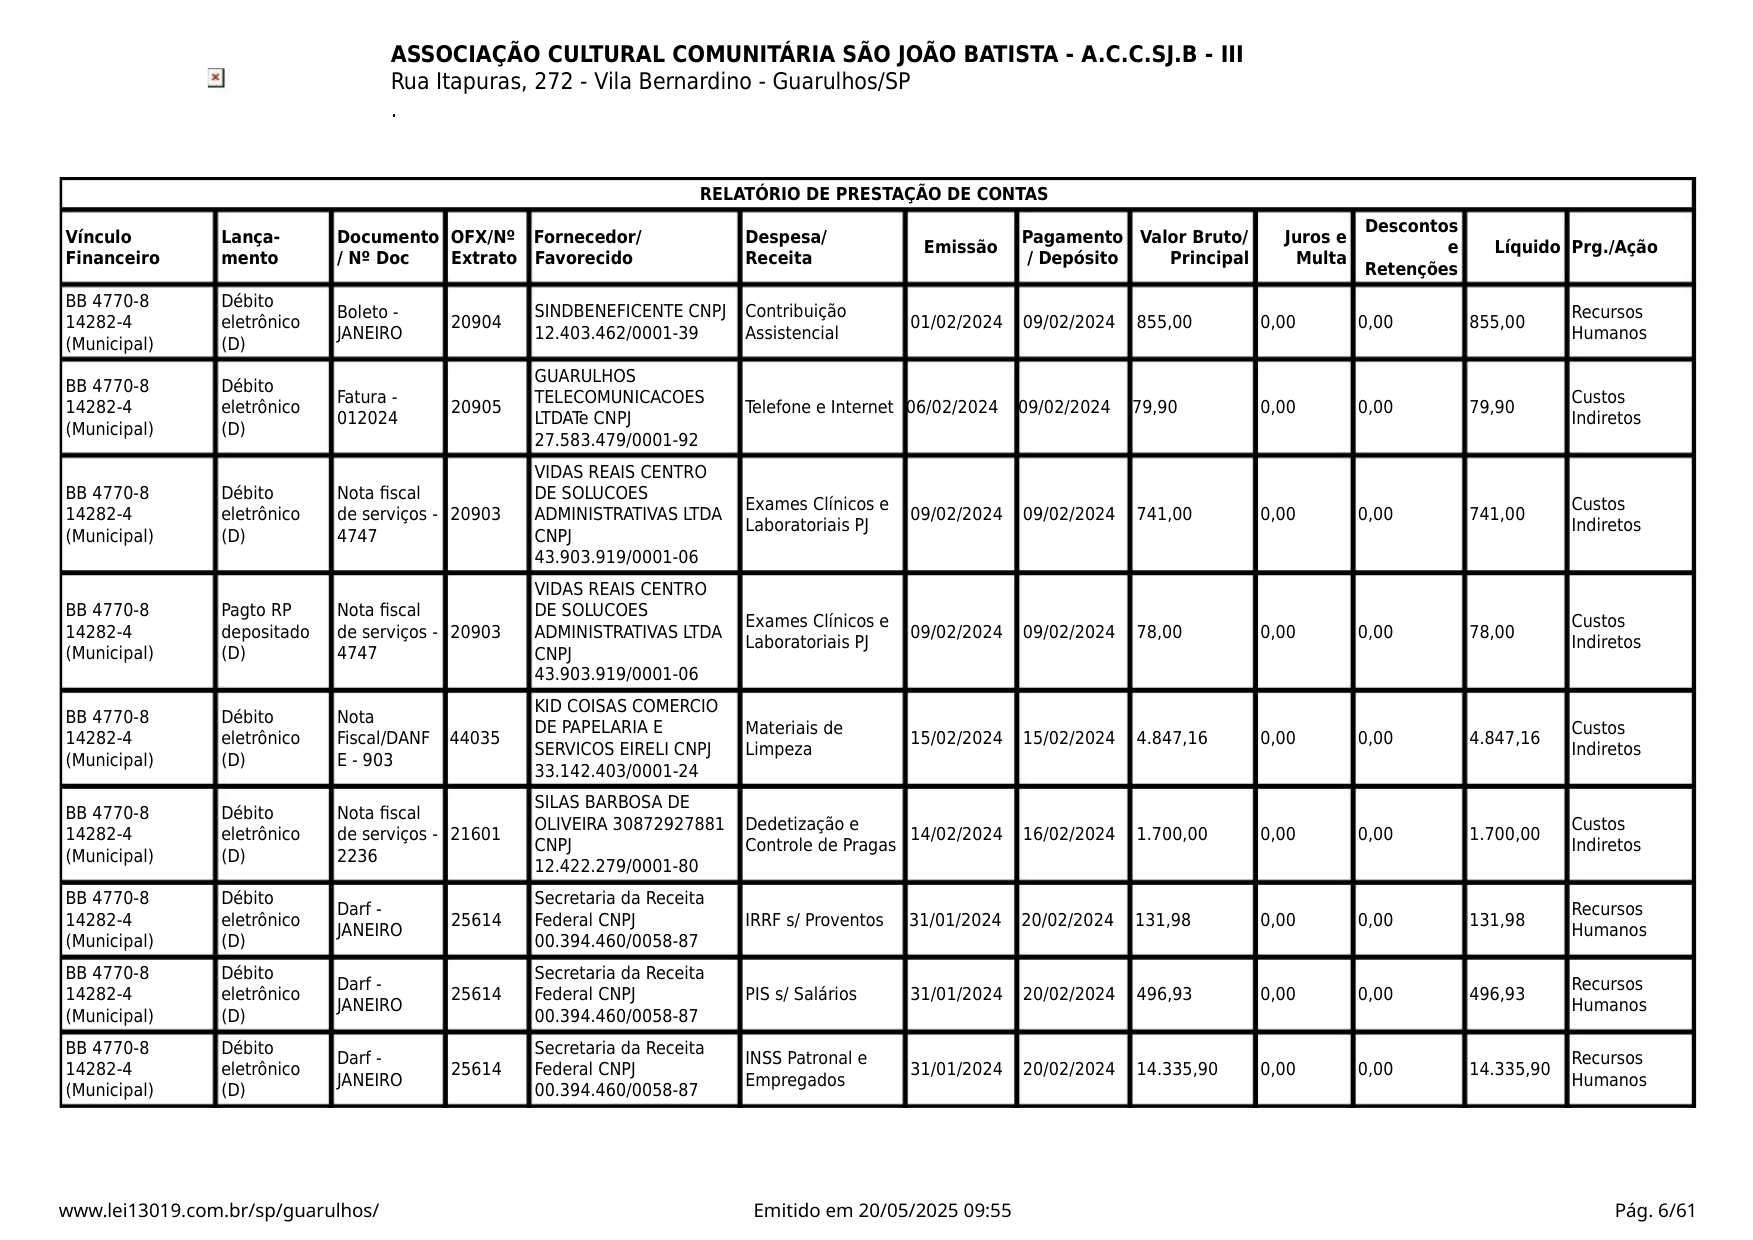

ASSOCIAÇÃO CULTURAL COMUNITÁRIA SÃO JOÃO BATISTA - A.C.C.SJ.B - III
Rua Itapuras, 272 - Vila Bernardino - Guarulhos/SP
.
RELATÓRIO DE PRESTAÇÃO DE CONTAS
Descontos
e
Retenções
Vínculo
Financeiro
Lança-
mento
Documento OFX/Nº Fornecedor/
Despesa/
Receita
Pagamento Valor Bruto/
/ Depósito Principal
Juros e
Multa
Emissão
Líquido Prg./Ação
/ Nº Doc
Extrato Favorecido
BB 4770-8
14282-4
(Municipal)
Débito
eletrônico
(D)
Boleto -
JANEIRO
SINDBENEFICENTE CNPJ Contribuição
Recursos
Humanos
20904
20905
01/02/2024 09/02/2024 855,00
0,00
0,00
0,00
855,00
12.403.462/0001-39
Assistencial
GUARULHOS
BB 4770-8
14282-4
(Municipal)
Débito
eletrônico
(D)
Fatura -
012024
TELECOMUNICACOES
LTDATe CNPJ
Custos
Indiretos
Telefone e Internet 06/02/2024 09/02/2024 79,90
0,00
0,00
79,90
27.583.479/0001-92
VIDAS REAIS CENTRO
DE SOLUCOES
ADMINISTRATIVAS LTDA
CNPJ
BB 4770-8
14282-4
(Municipal)
Débito
eletrônico
(D)
Nota ﬁscal
de serviços - 20903
4747
Exames Clínicos e
Laboratoriais PJ
Custos
Indiretos
09/02/2024 09/02/2024 741,00
09/02/2024 09/02/2024 78,00
0,00
0,00
741,00
43.903.919/0001-06
VIDAS REAIS CENTRO
DE SOLUCOES
ADMINISTRATIVAS LTDA
CNPJ
BB 4770-8
14282-4
(Municipal)
Pagto RP
depositado
(D)
Nota ﬁscal
de serviços - 20903
4747
Exames Clínicos e
Laboratoriais PJ
Custos
Indiretos
0,00
78,00
43.903.919/0001-06
KID COISAS COMERCIO
DE PAPELARIA E
SERVICOS EIRELI CNPJ
33.142.403/0001-24
BB 4770-8
14282-4
(Municipal)
Débito
eletrônico
(D)
Nota
Materiais de
Limpeza
Custos
Indiretos
Fiscal/DANF 44035
E - 903
15/02/2024 15/02/2024 4.847,16
14/02/2024 16/02/2024 1.700,00
0,00
0,00
0,00
0,00
4.847,16
1.700,00
SILAS BARBOSA DE
OLIVEIRA 30872927881 Dedetização e
CNPJ
BB 4770-8
14282-4
(Municipal)
Débito
eletrônico
(D)
Nota ﬁscal
de serviços - 21601
2236
Custos
Indiretos
Controle de Pragas
12.422.279/0001-80
BB 4770-8
14282-4
(Municipal)
Débito
eletrônico
(D)
Secretaria da Receita
Federal CNPJ
00.394.460/0058-87
Darf -
JANEIRO
Recursos
Humanos
25614
25614
25614
IRRF s/ Proventos 31/01/2024 20/02/2024 131,98
0,00
0,00
0,00
0,00
0,00
0,00
131,98
BB 4770-8
14282-4
(Municipal)
Débito
eletrônico
(D)
Secretaria da Receita
Federal CNPJ
00.394.460/0058-87
Darf -
JANEIRO
Recursos
Humanos
PIS s/ Salários
31/01/2024 20/02/2024 496,93
31/01/2024 20/02/2024 14.335,90
496,93
BB 4770-8
14282-4
(Municipal)
Débito
eletrônico
(D)
Secretaria da Receita
Federal CNPJ
00.394.460/0058-87
Darf -
JANEIRO
INSS Patronal e
Empregados
Recursos
Humanos
14.335,90
www.lei13019.com.br/sp/guarulhos/
Emitido em 20/05/2025 09:55
Pág. 6/61